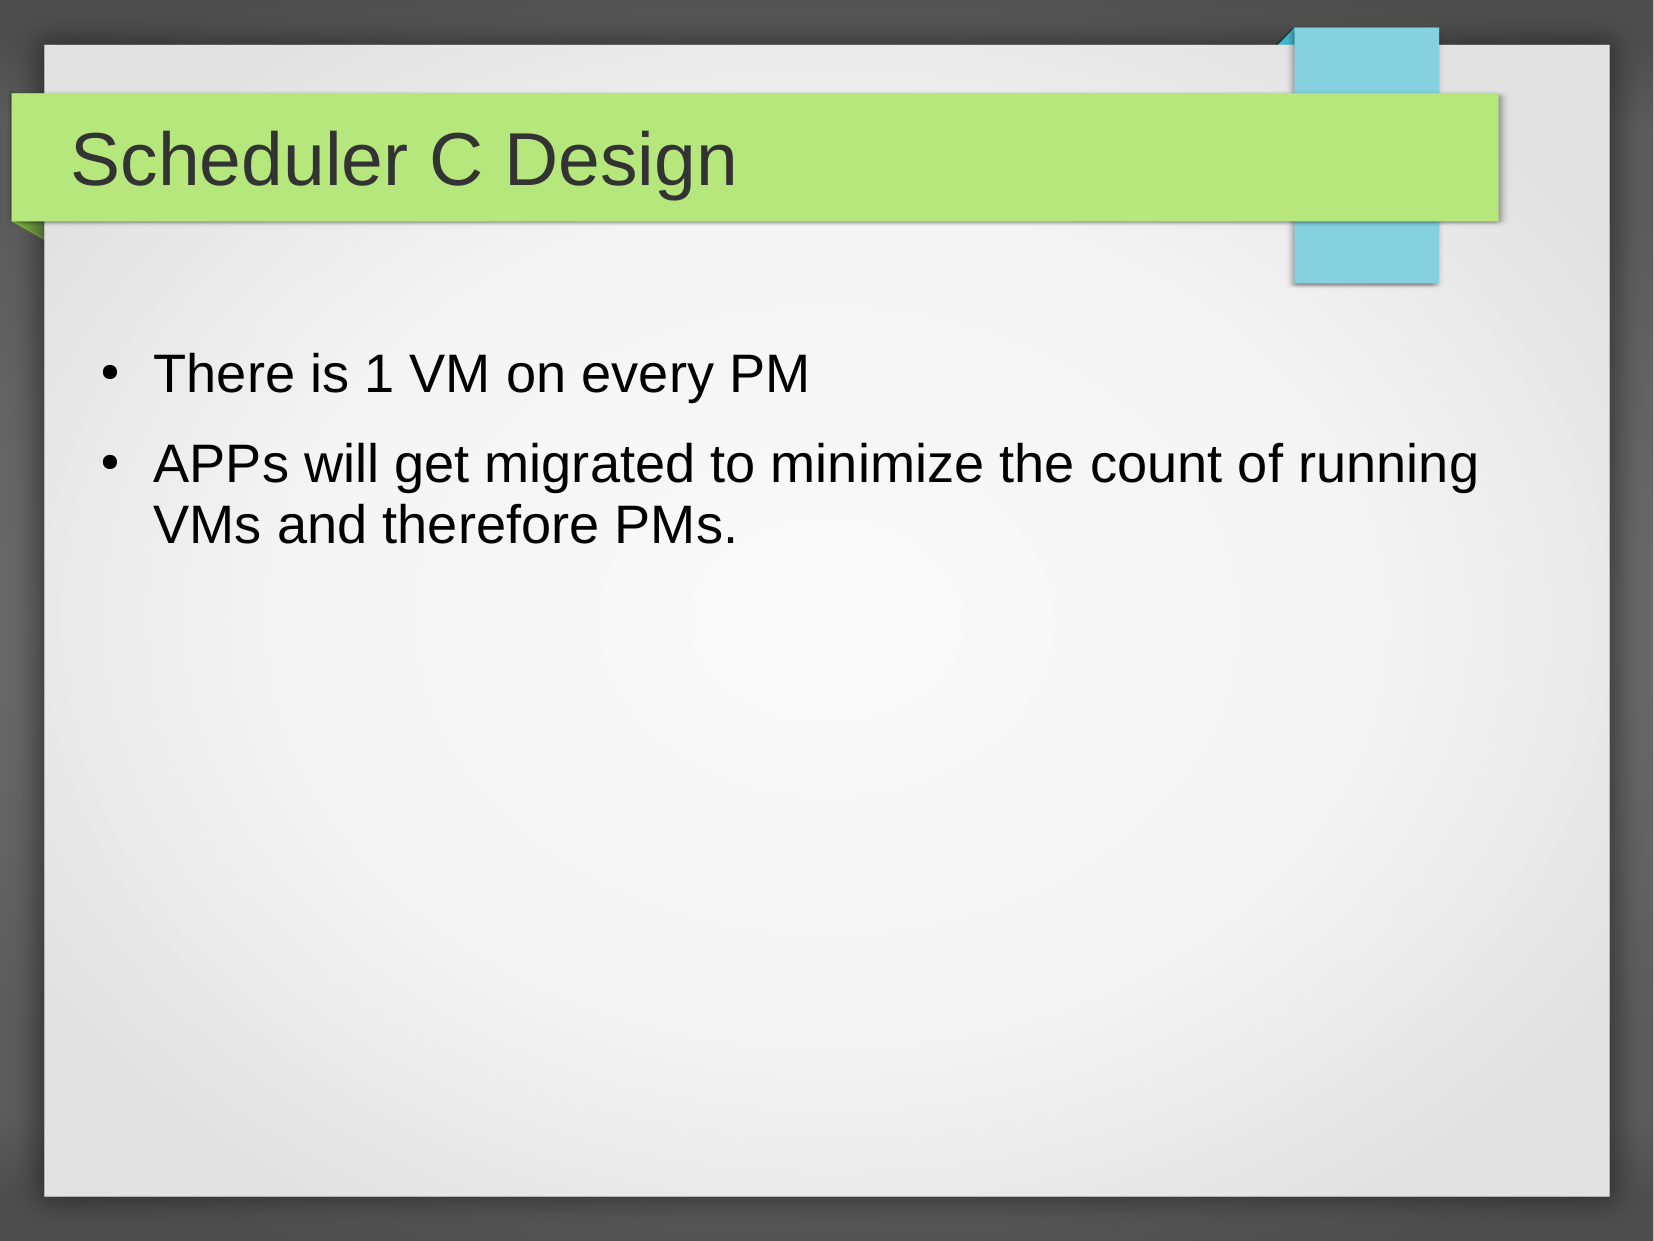

# Scheduler C Design
There is 1 VM on every PM
APPs will get migrated to minimize the count of running VMs and therefore PMs.